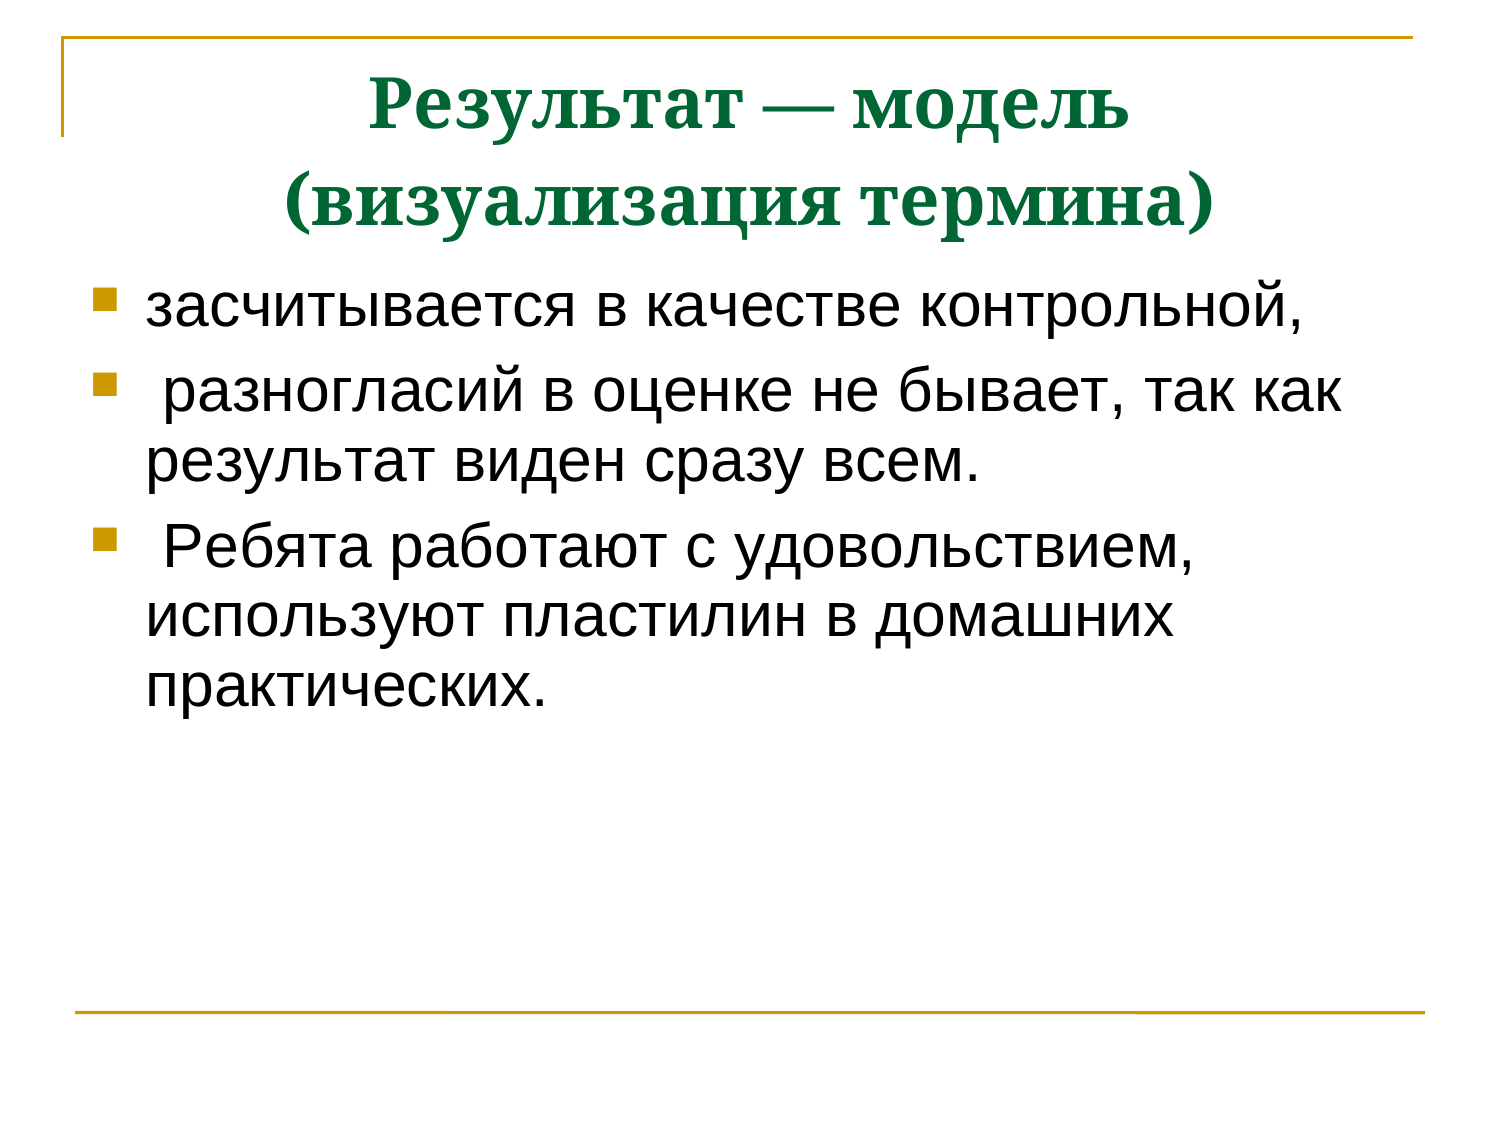

# Результат — модель (визуализация термина)
засчитывается в качестве контрольной,
 разногласий в оценке не бывает, так как результат виден сразу всем.
 Ребята работают с удовольствием, используют пластилин в домашних практических.